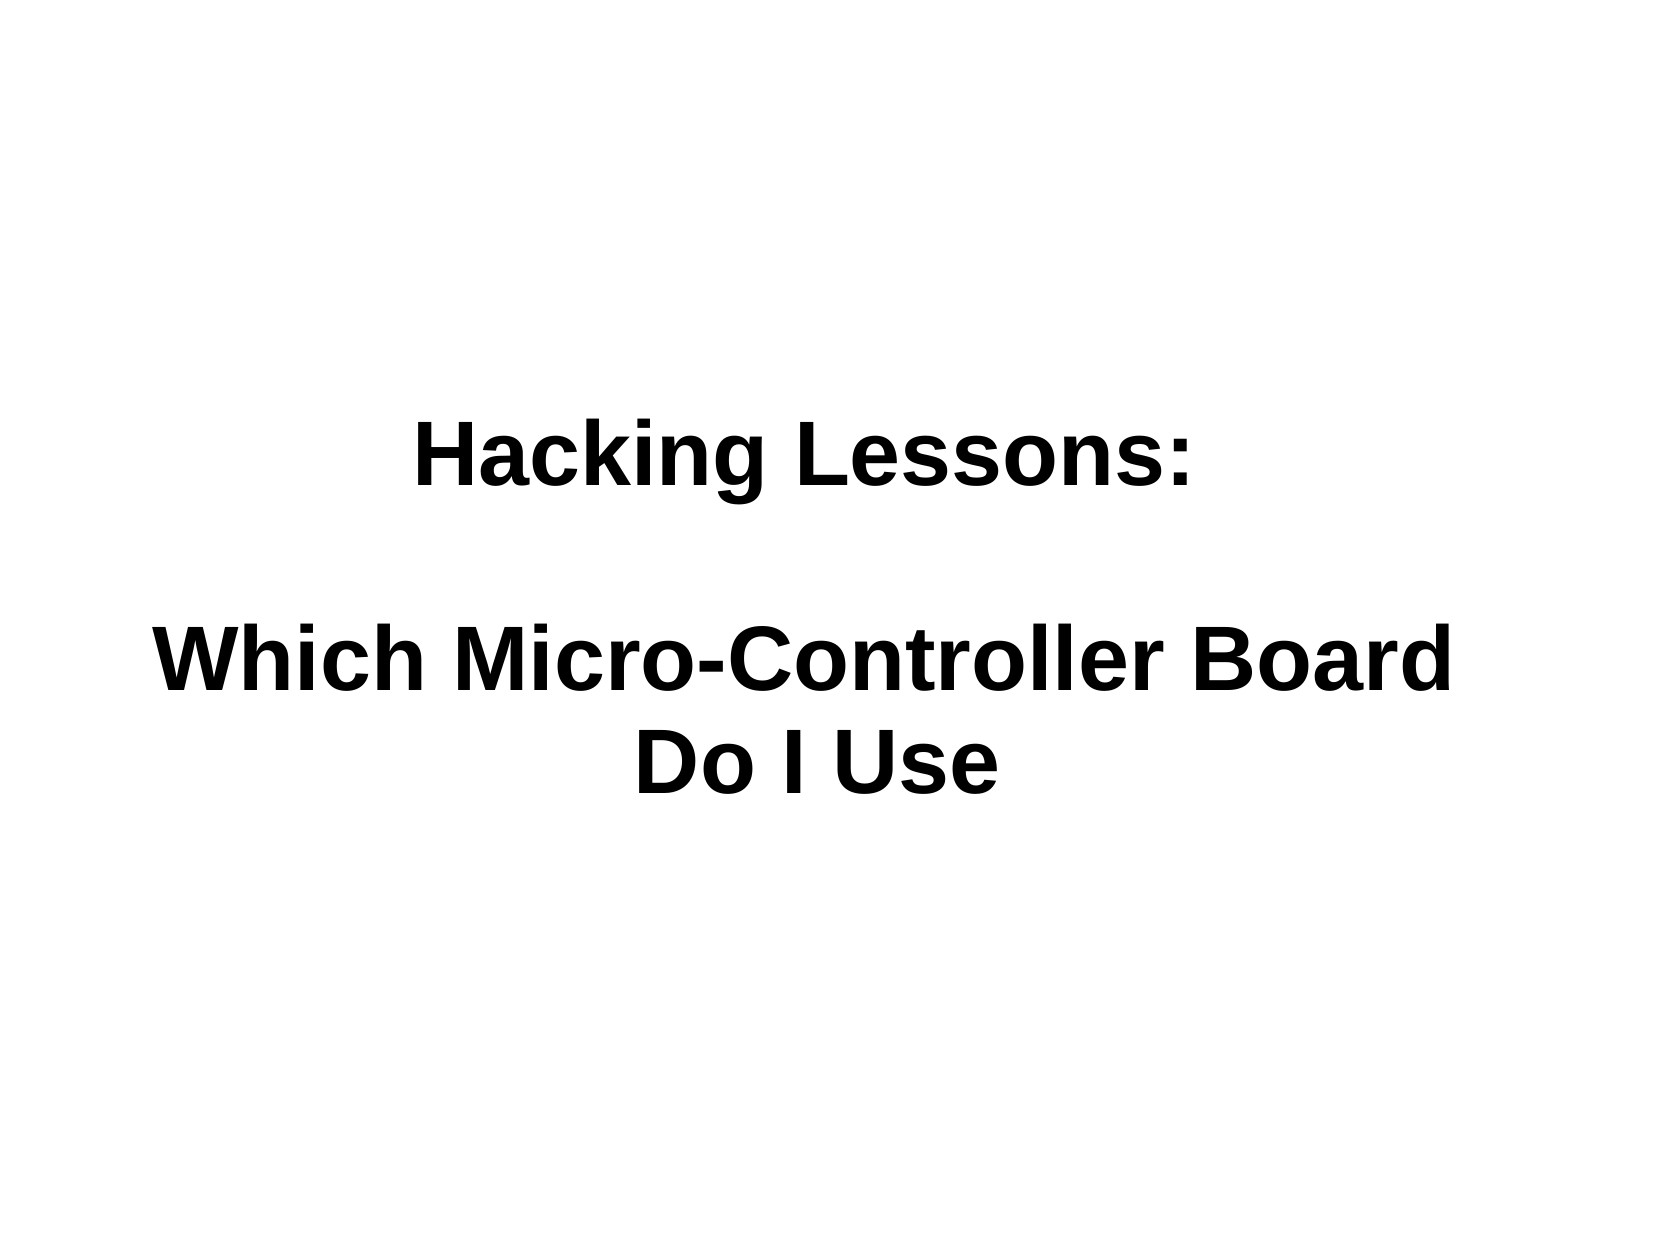

# Hacking Lessons: Which Micro-Controller Board Do I Use